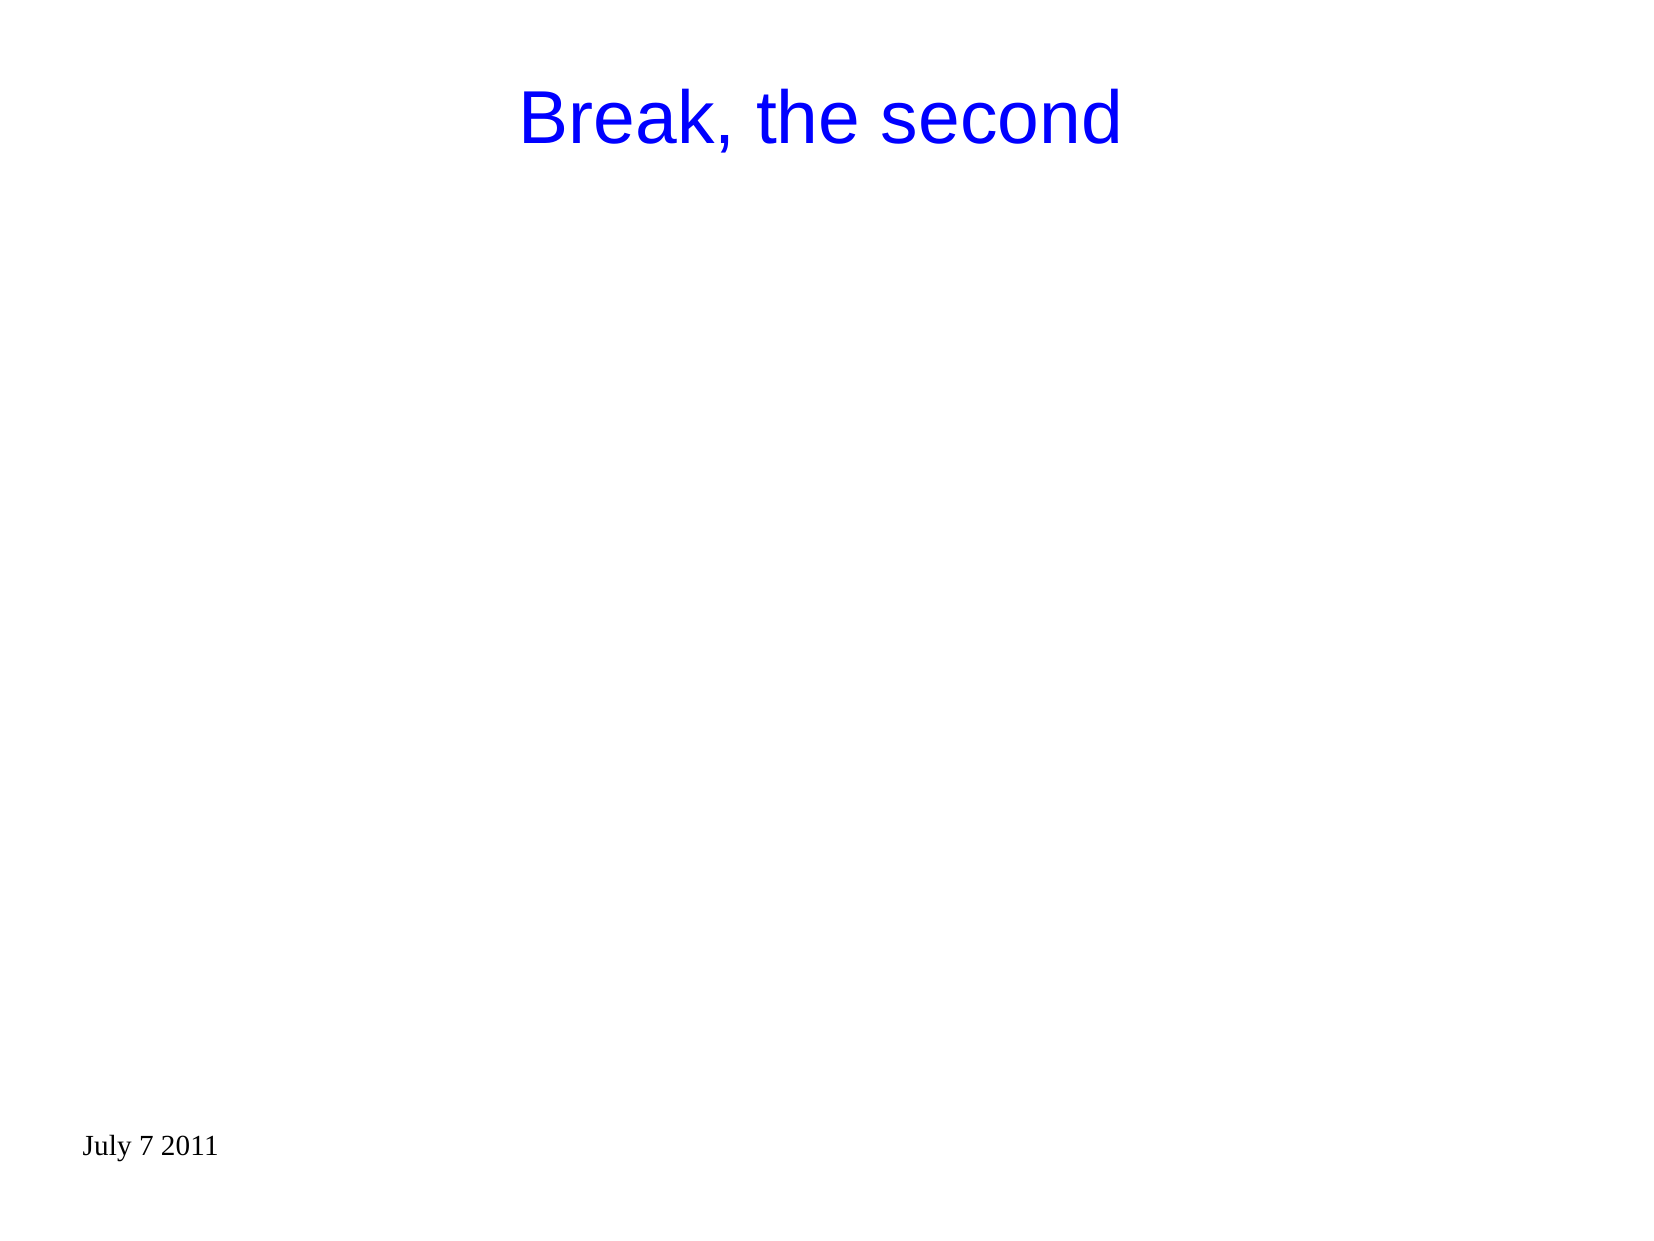

# Break, the second
July 7 2011